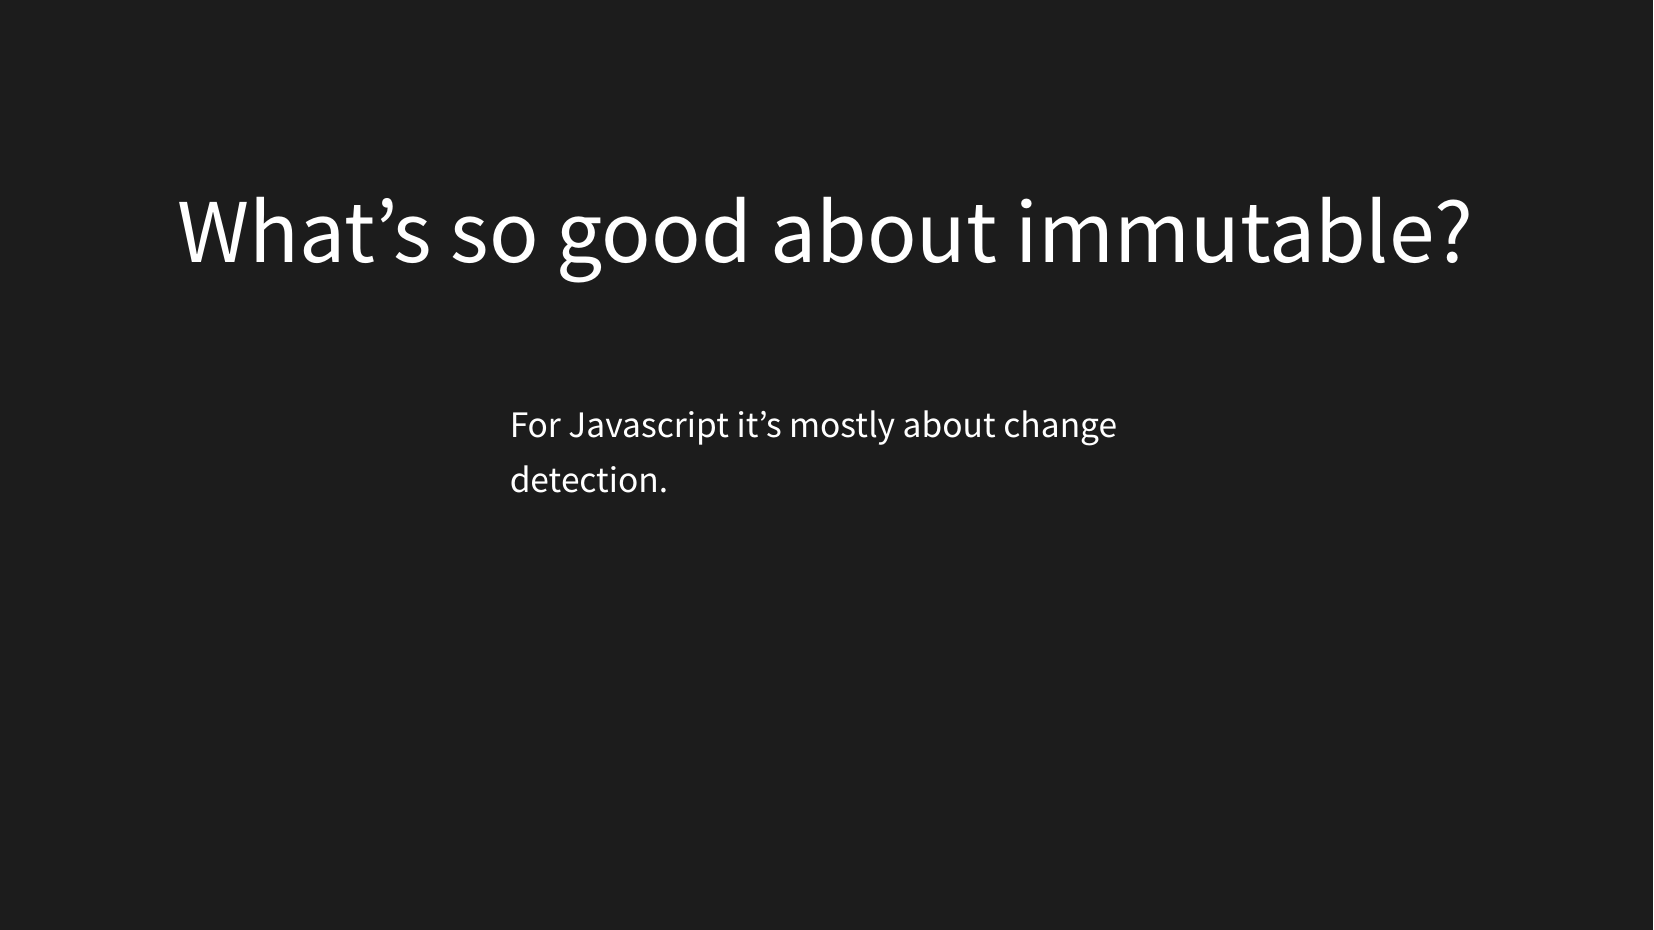

# What’s so good about immutable?
For Javascript it’s mostly about change detection.